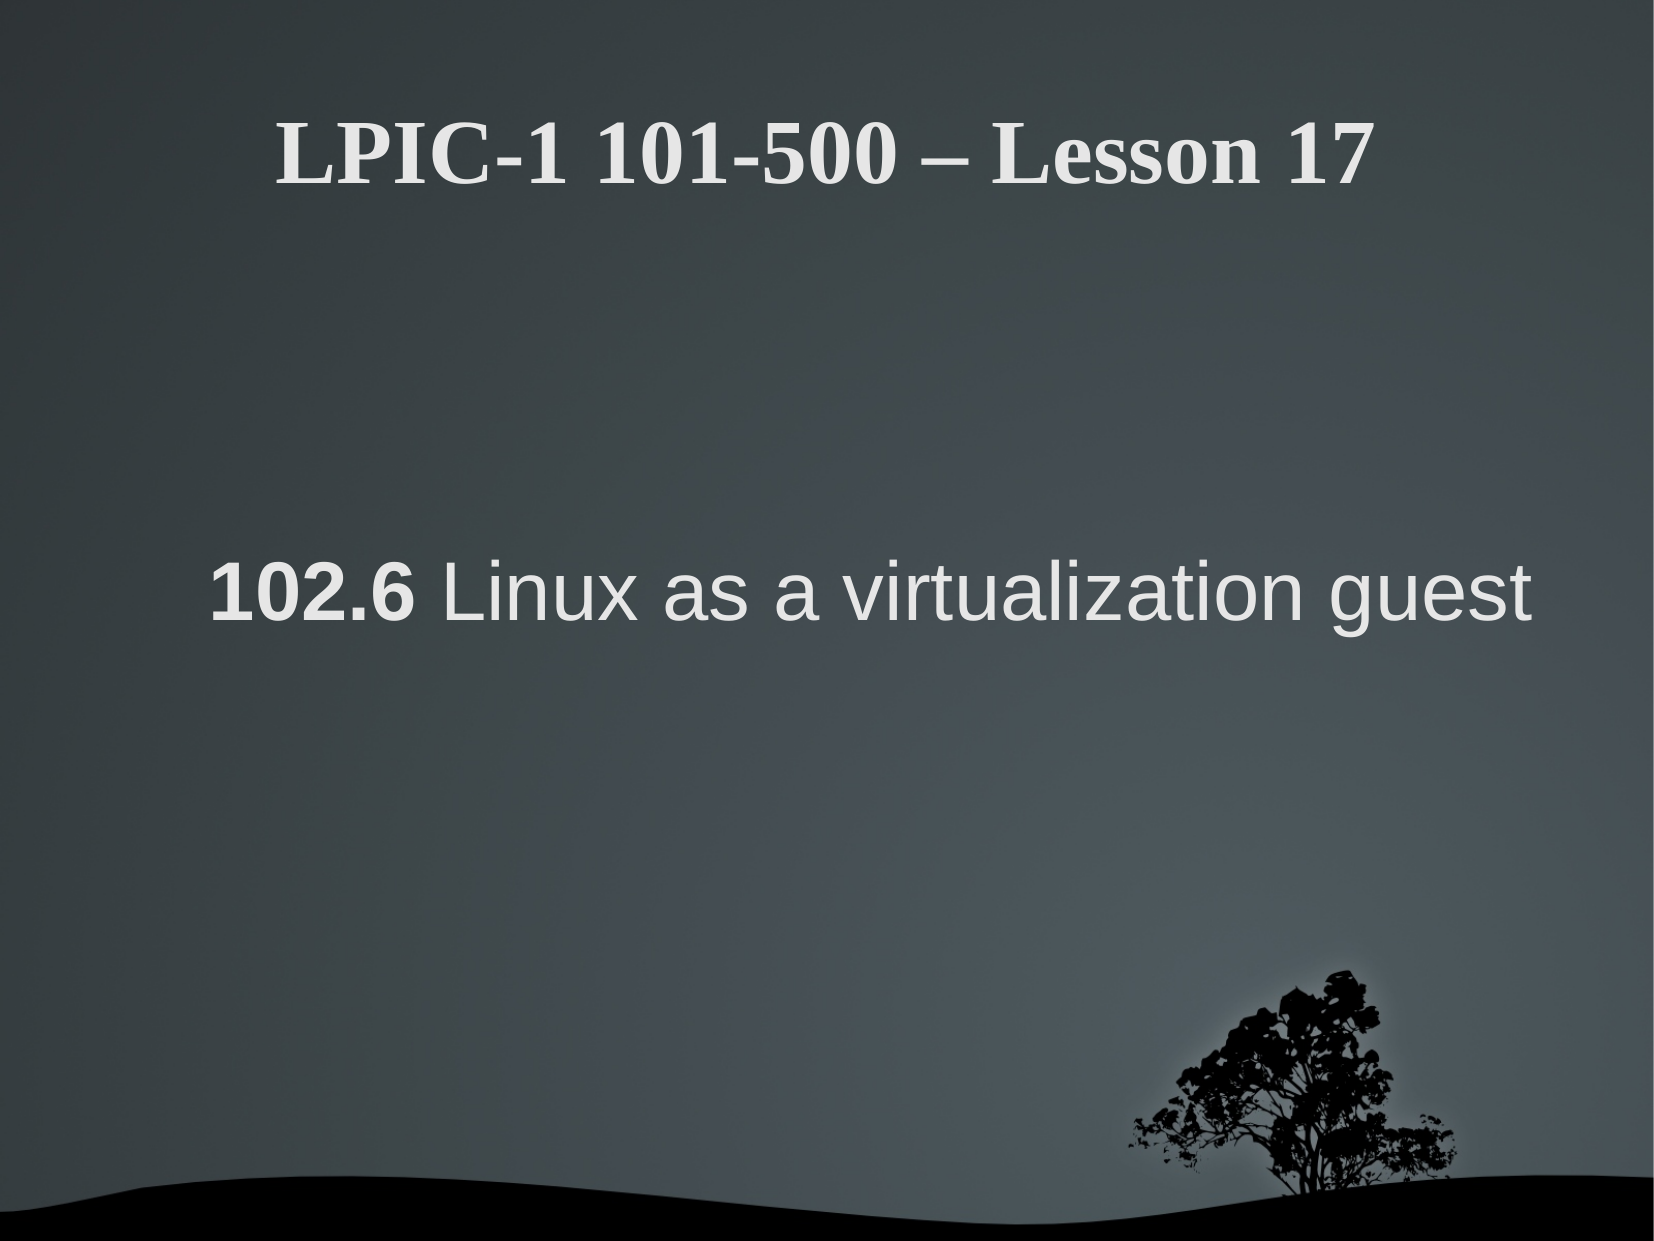

# LPIC-1 101-500 – Lesson 17
102.6 Linux as a virtualization guest